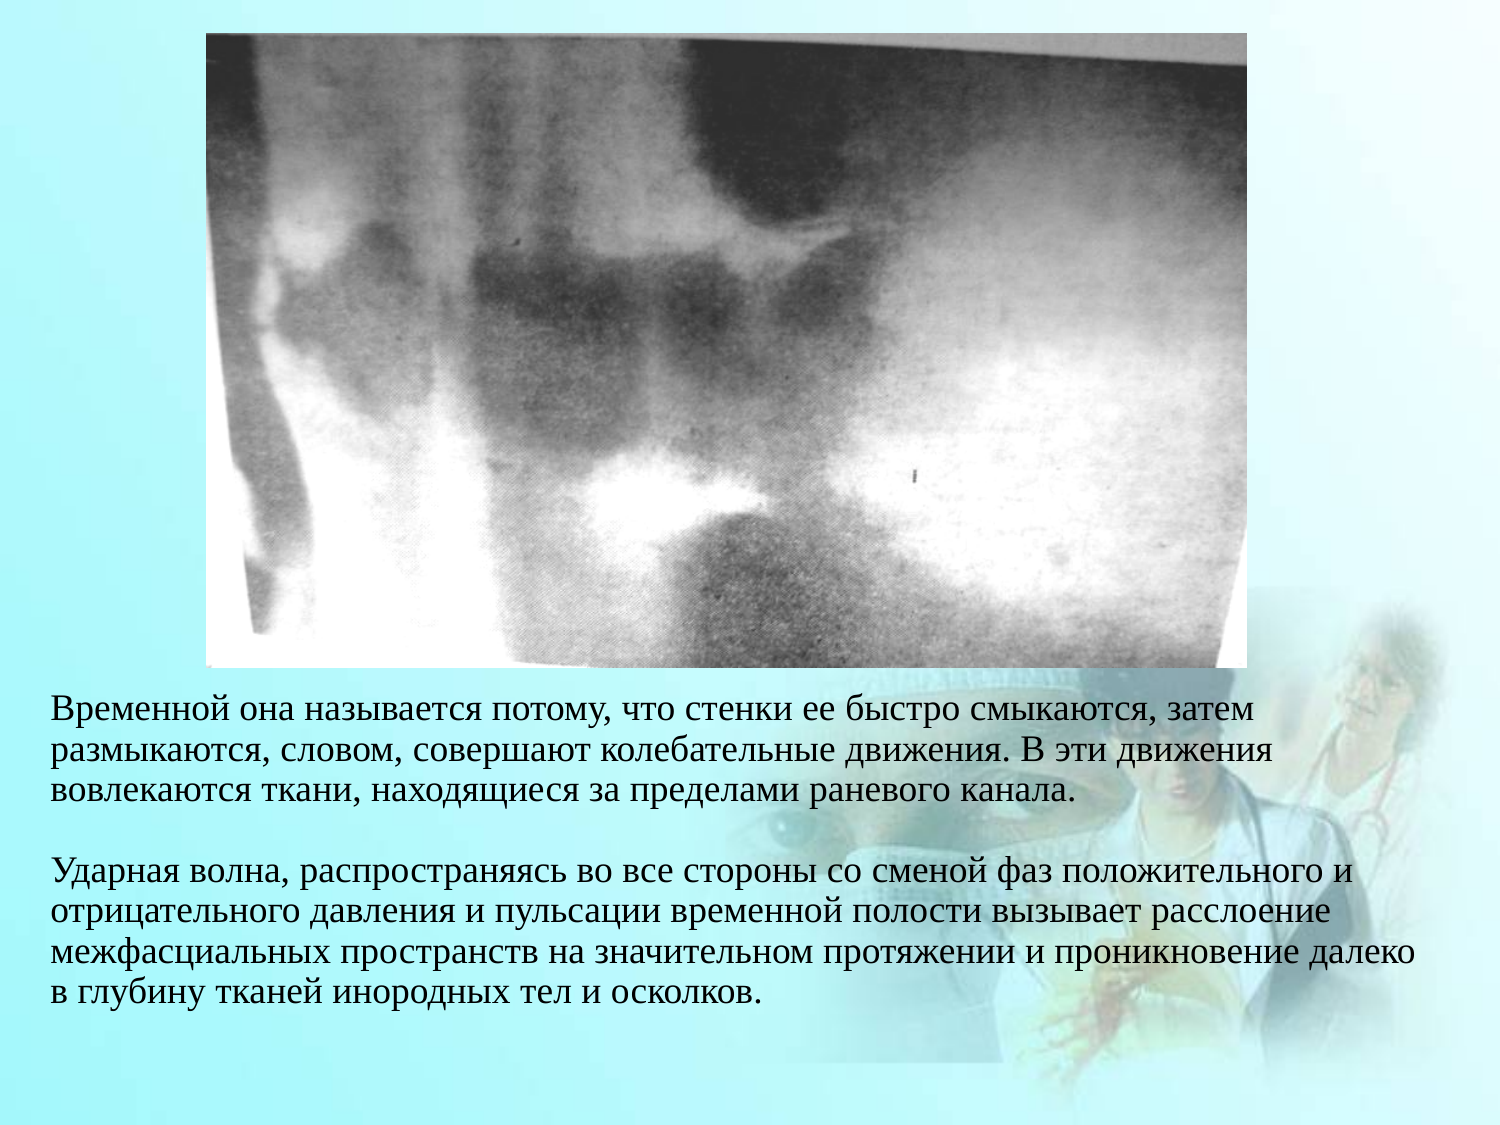

Временной она называется потому, что стенки ее быстро смыкаются, затем размыкаются, словом, совершают колебательные движения. В эти движения вовлекаются ткани, находящиеся за пределами раневого канала.
Ударная волна, распространяясь во все стороны со сменой фаз положительного и отрицательного давления и пульсации временной полости вызывает расслоение межфасциальных пространств на значительном протяжении и проникновение далеко в глубину тканей инородных тел и осколков.